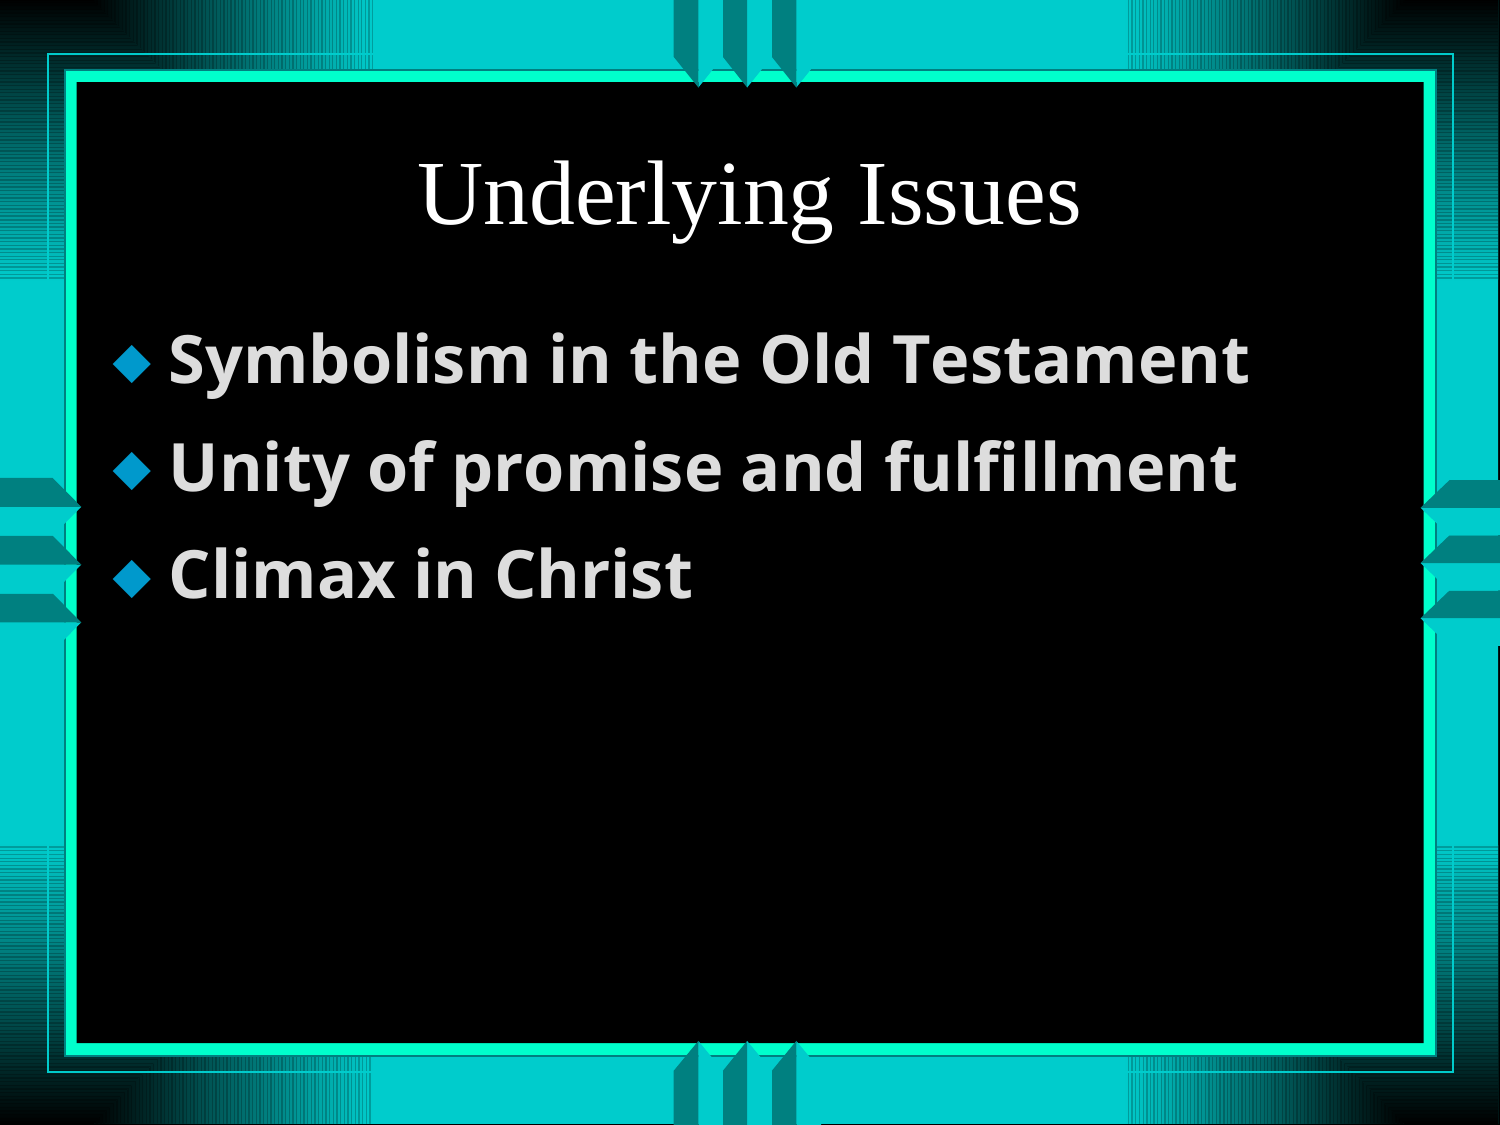

# Underlying Issues
Symbolism in the Old Testament
Unity of promise and fulfillment
Climax in Christ